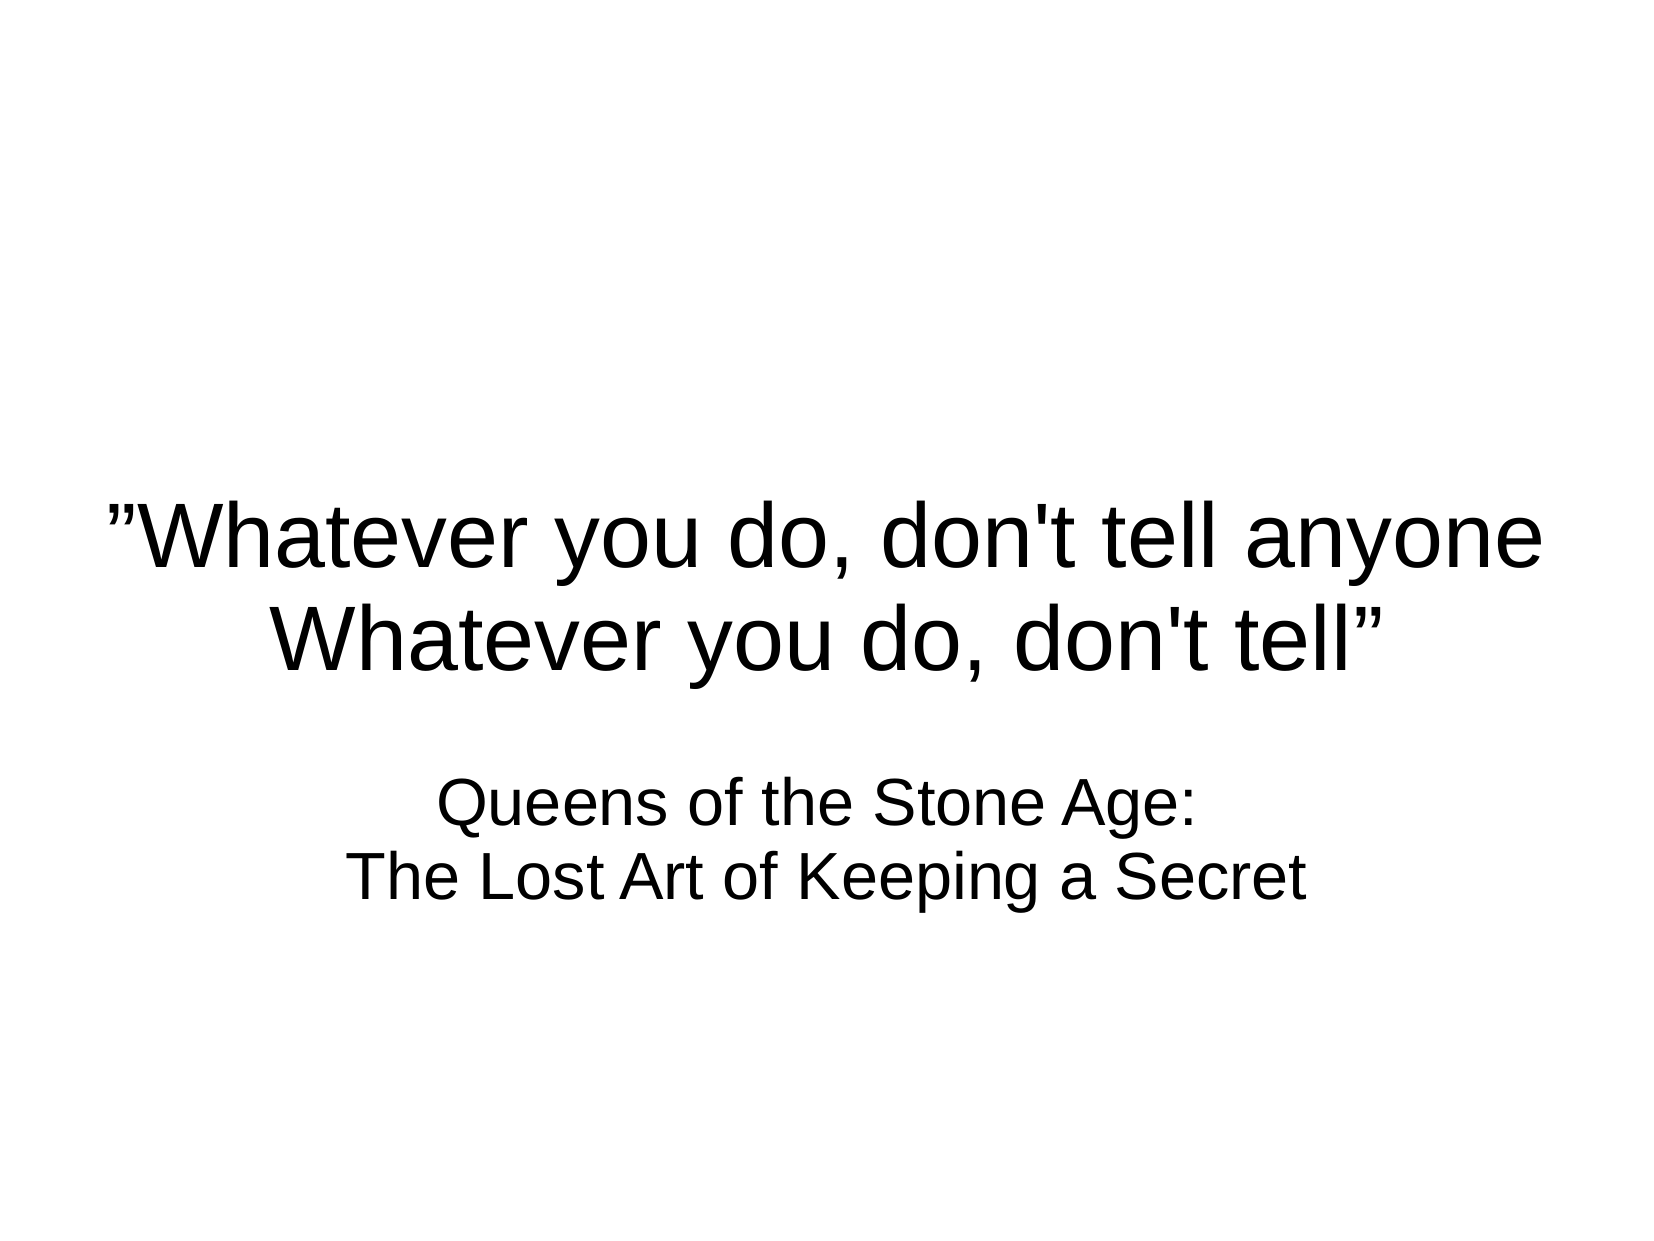

#
”Whatever you do, don't tell anyone
Whatever you do, don't tell”
Queens of the Stone Age:
The Lost Art of Keeping a Secret